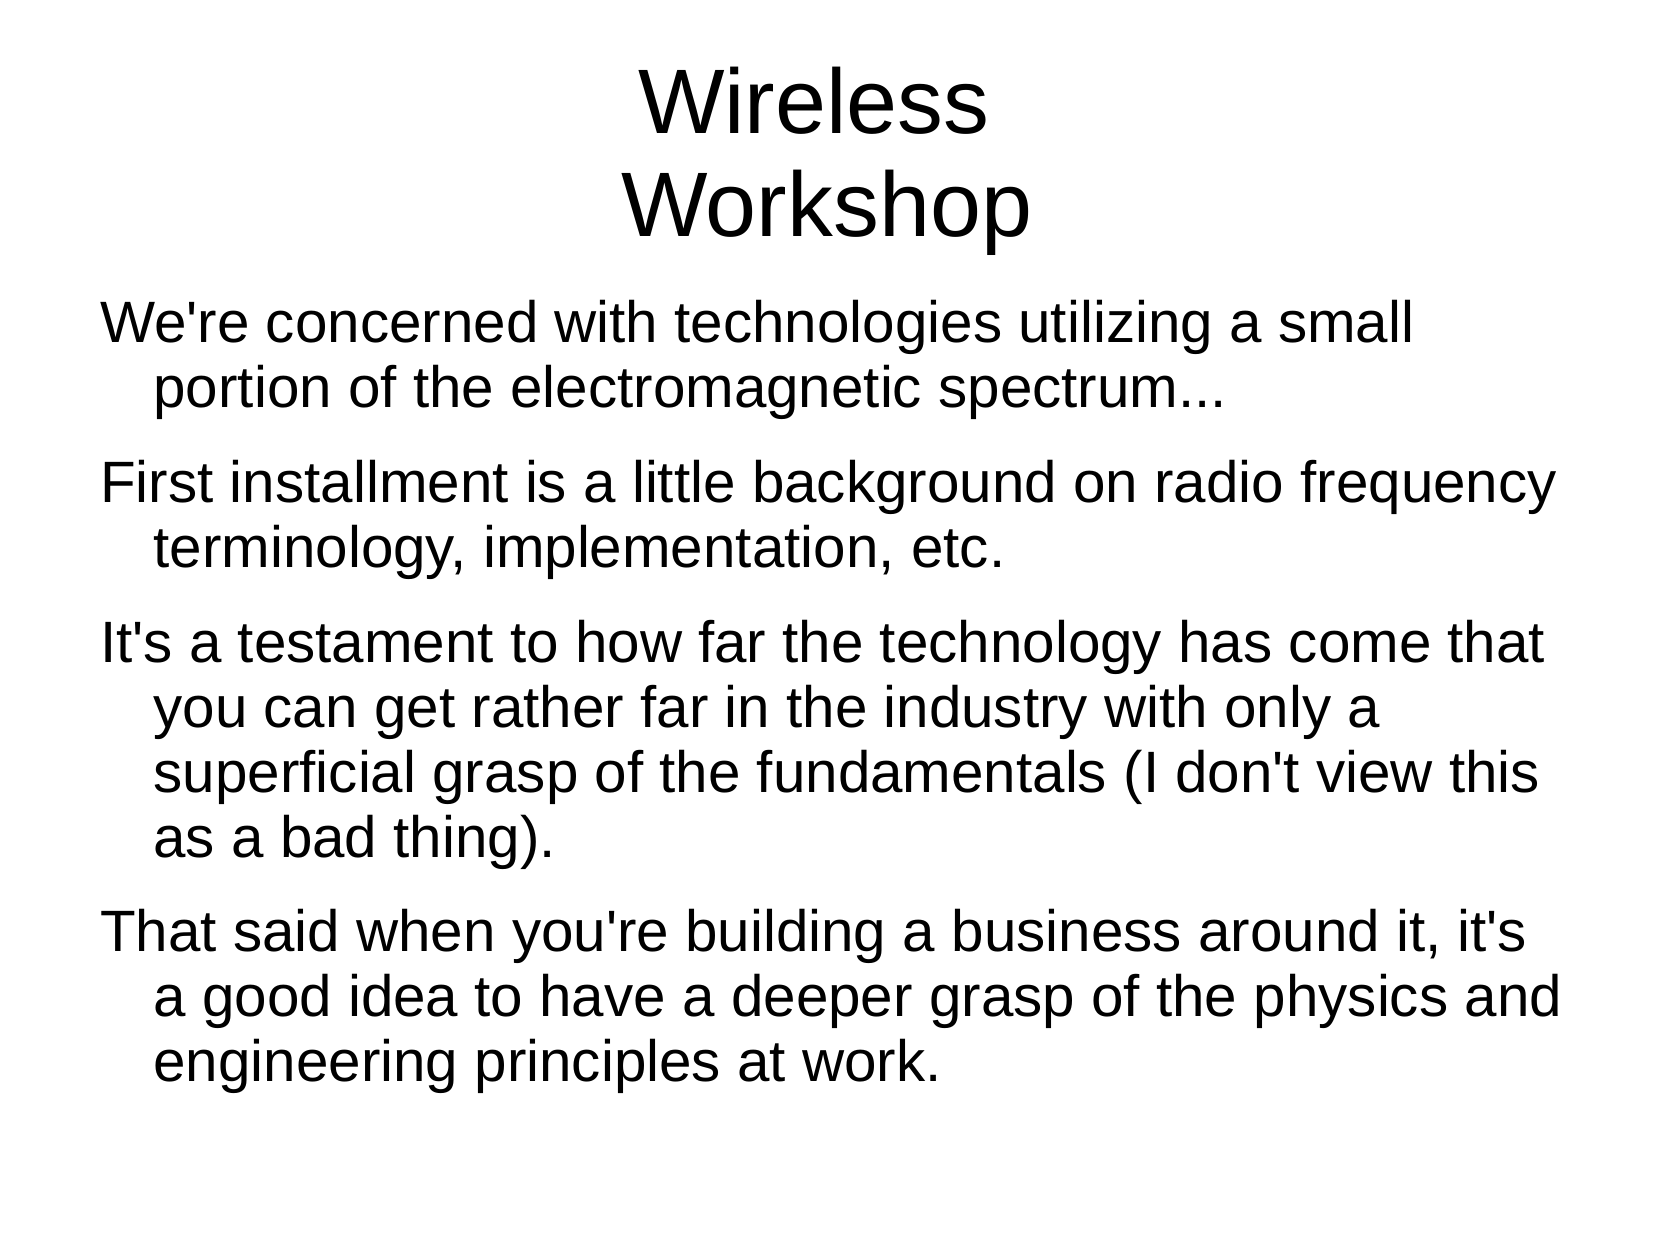

# Wireless Workshop
We're concerned with technologies utilizing a small portion of the electromagnetic spectrum...
First installment is a little background on radio frequency terminology, implementation, etc.
It's a testament to how far the technology has come that you can get rather far in the industry with only a superficial grasp of the fundamentals (I don't view this as a bad thing).
That said when you're building a business around it, it's a good idea to have a deeper grasp of the physics and engineering principles at work.